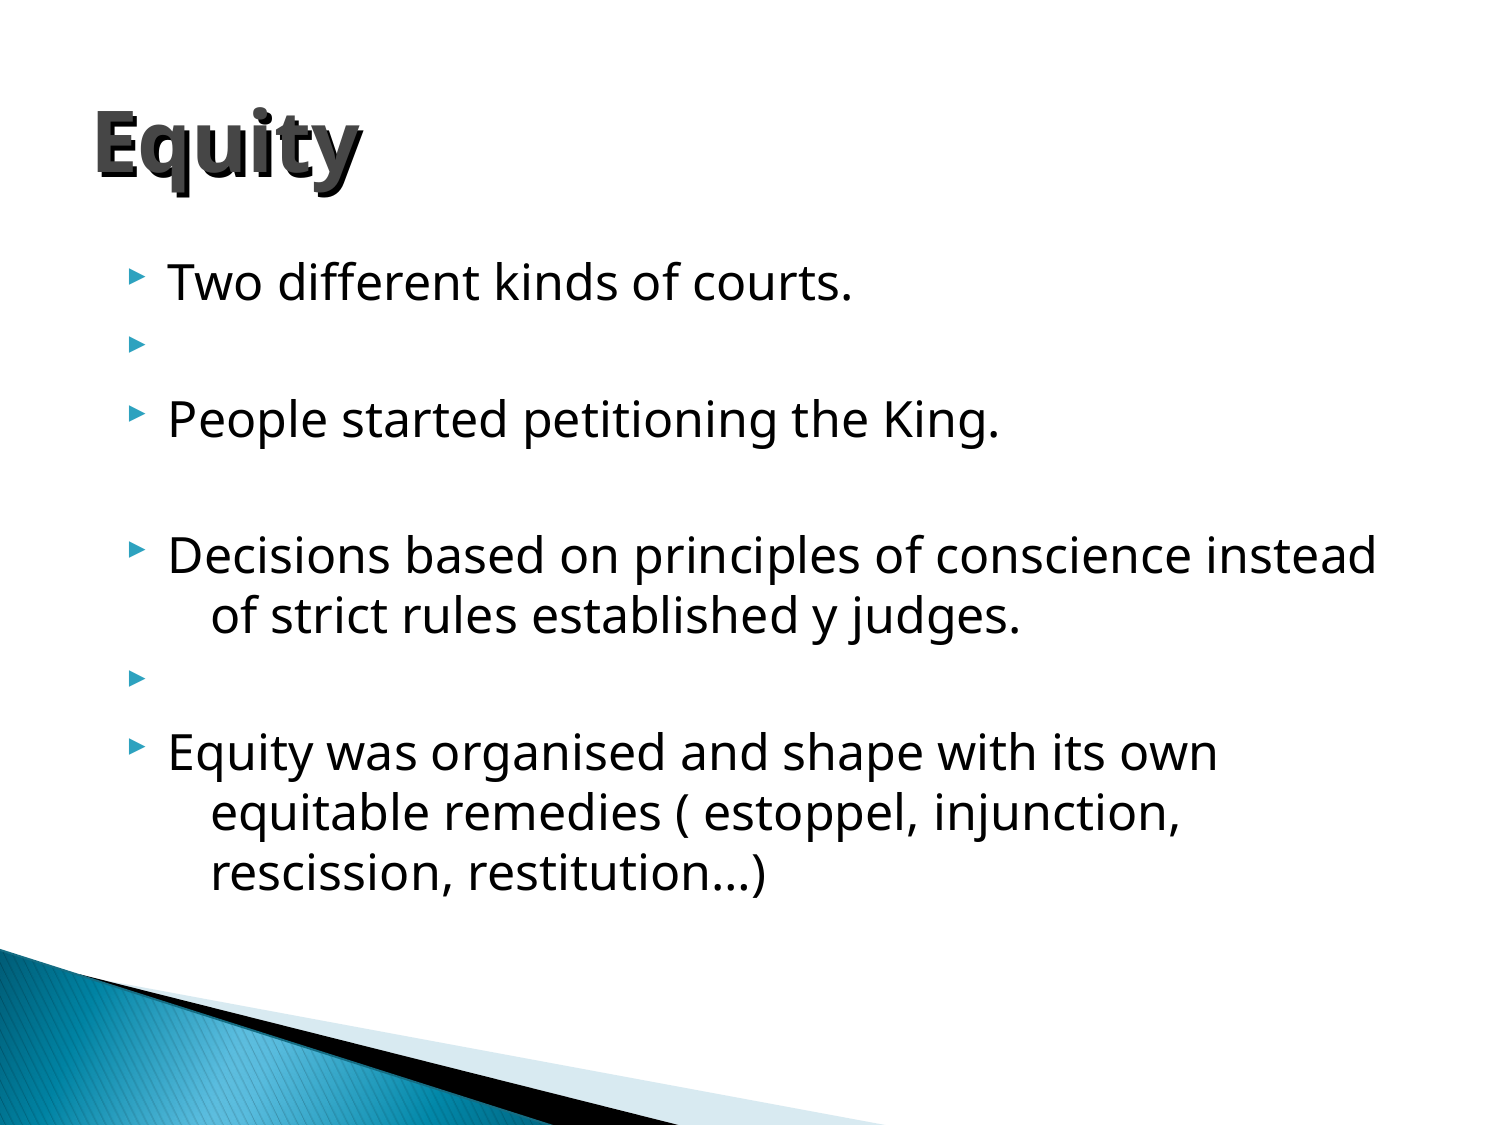

Equity
# Two different kinds of courts.
People started petitioning the King.
Decisions based on principles of conscience instead of strict rules established y judges.
Equity was organised and shape with its own equitable remedies ( estoppel, injunction, rescission, restitution…)